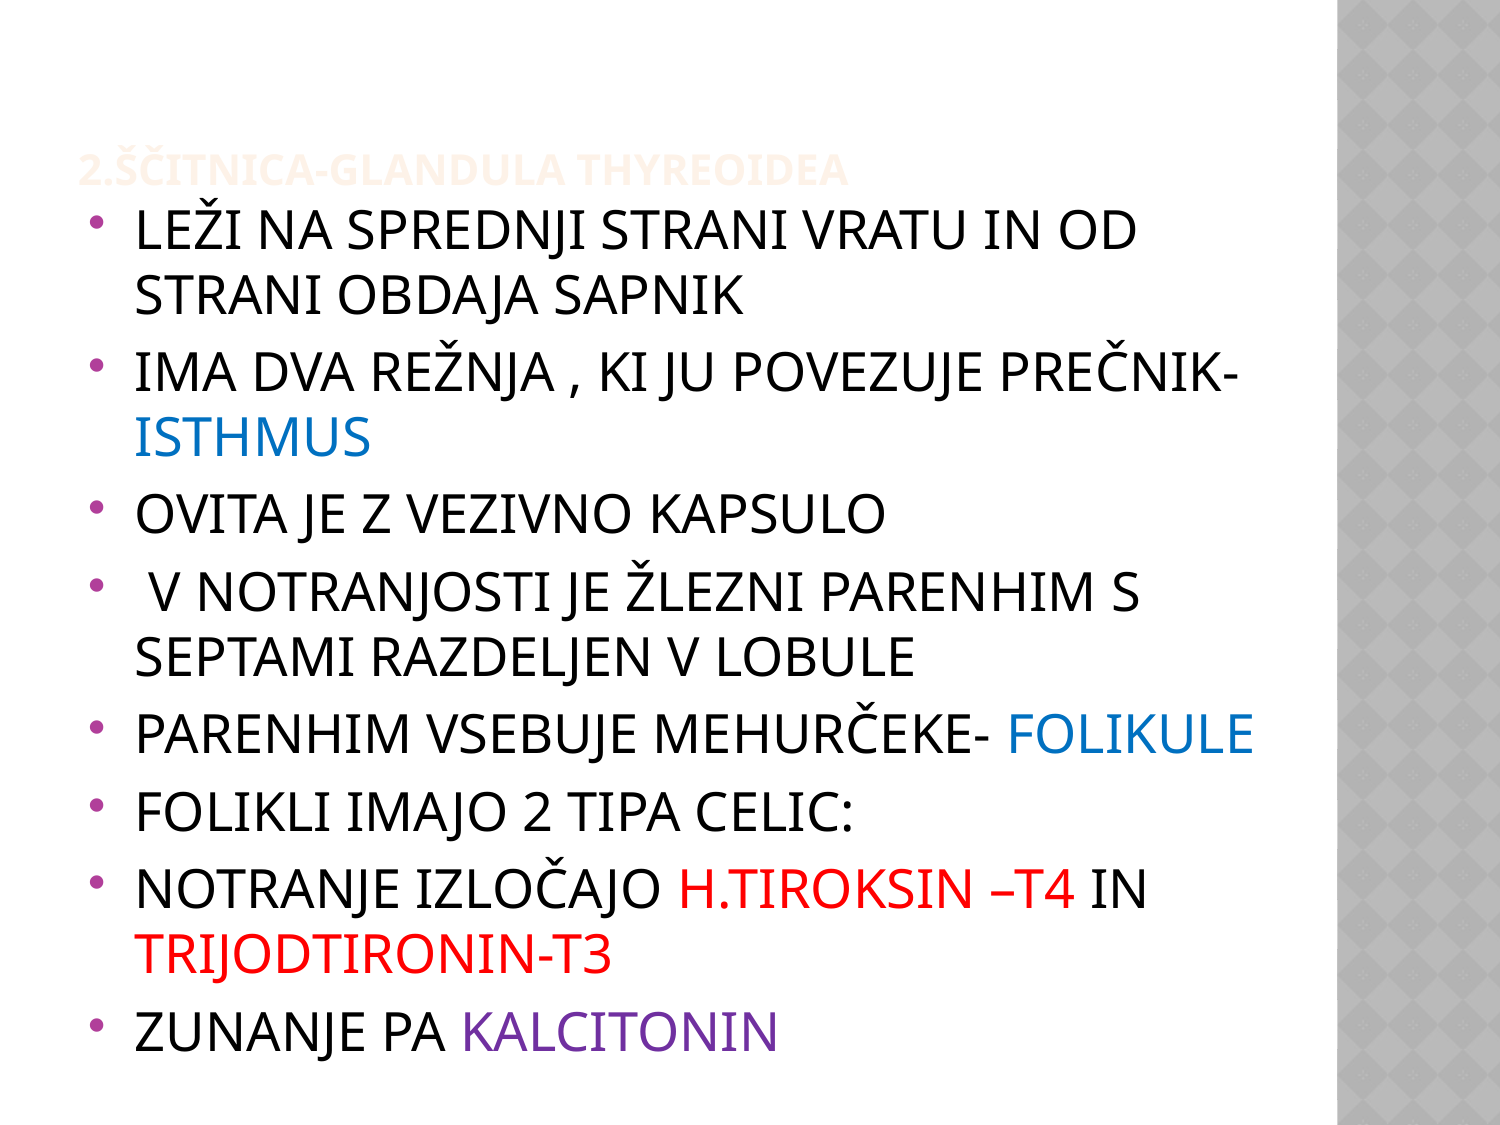

# 2.Ščitnica-glandula thyreoidea
LEŽI NA SPREDNJI STRANI VRATU IN OD STRANI OBDAJA SAPNIK
IMA DVA REŽNJA , KI JU POVEZUJE PREČNIK- ISTHMUS
OVITA JE Z VEZIVNO KAPSULO
 V NOTRANJOSTI JE ŽLEZNI PARENHIM S SEPTAMI RAZDELJEN V LOBULE
PARENHIM VSEBUJE MEHURČEKE- FOLIKULE
FOLIKLI IMAJO 2 TIPA CELIC:
NOTRANJE IZLOČAJO H.TIROKSIN –T4 IN TRIJODTIRONIN-T3
ZUNANJE PA KALCITONIN